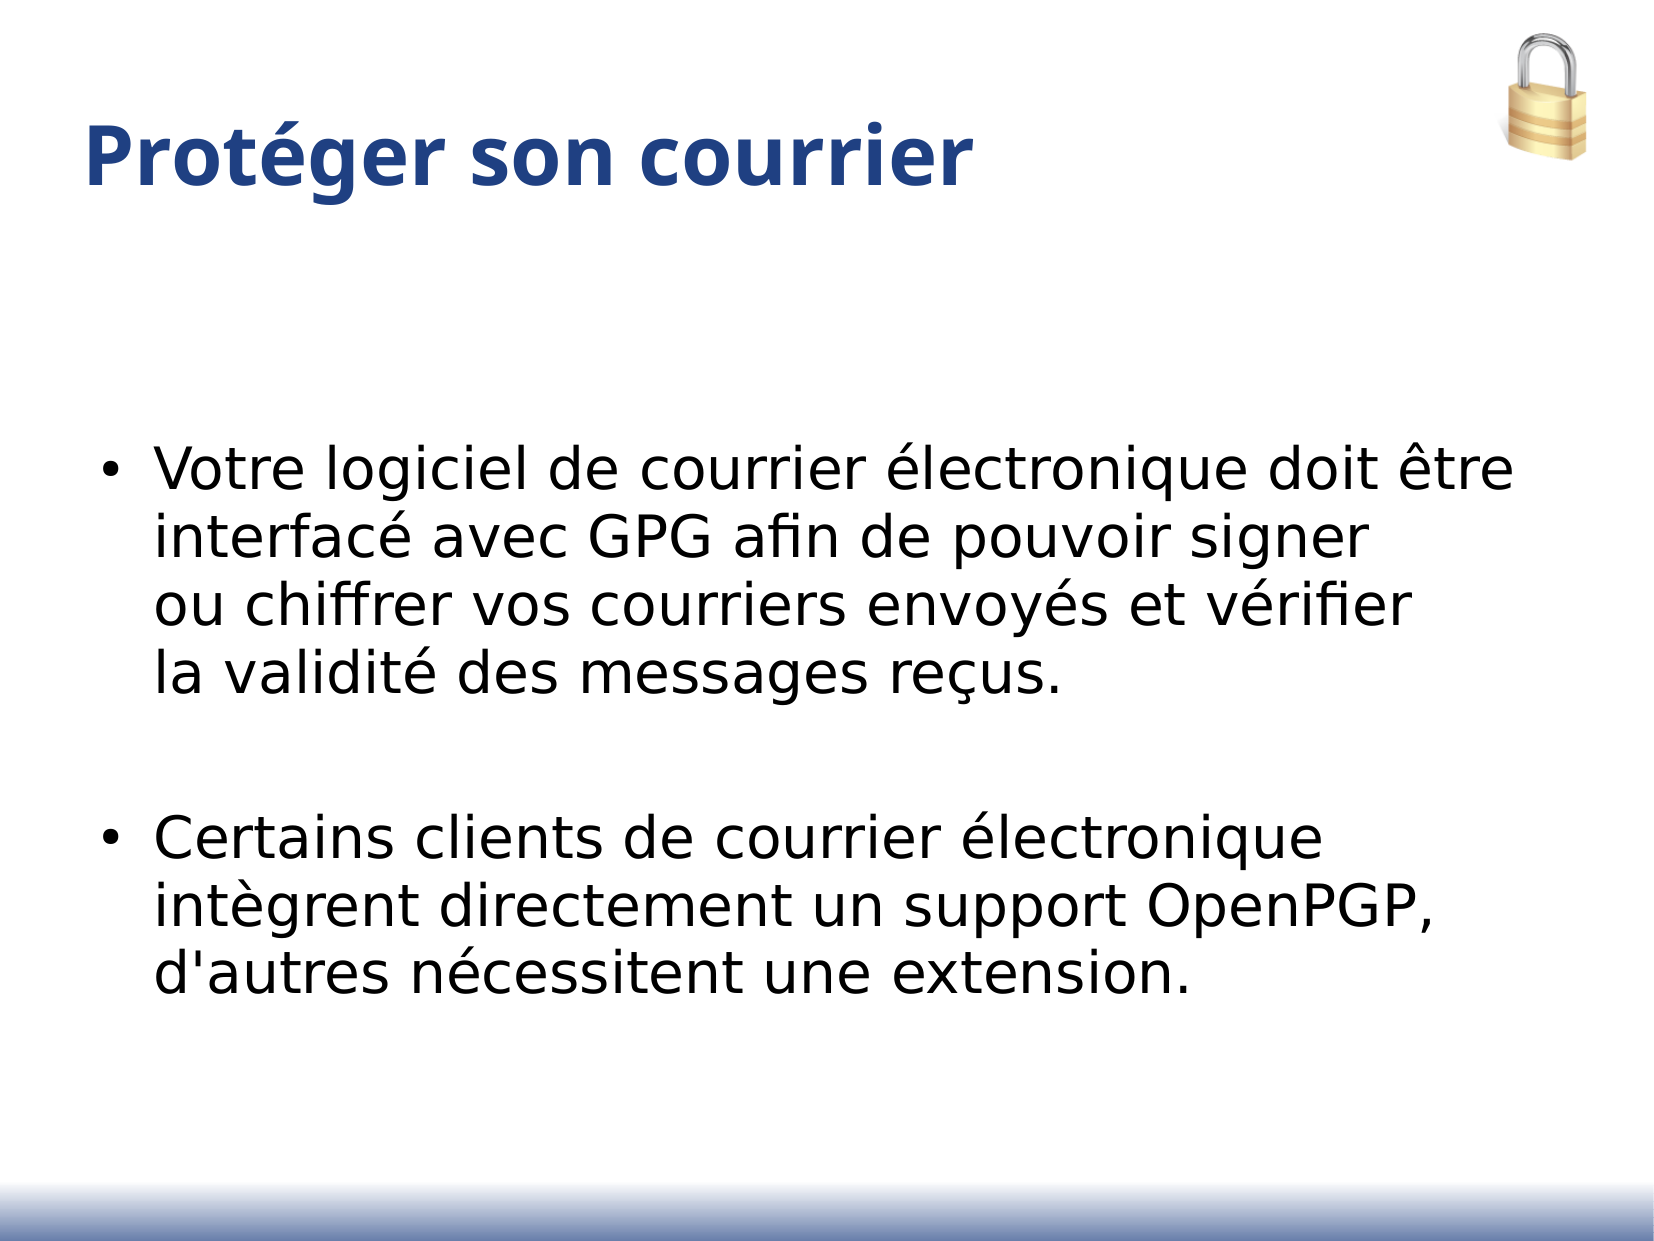

# Protéger son courrier
Votre logiciel de courrier électronique doit être
interfacé avec GPG afin de pouvoir signer
ou chiffrer vos courriers envoyés et vérifier
la validité des messages reçus.
Certains clients de courrier électronique intègrent directement un support OpenPGP,
d'autres nécessitent une extension.